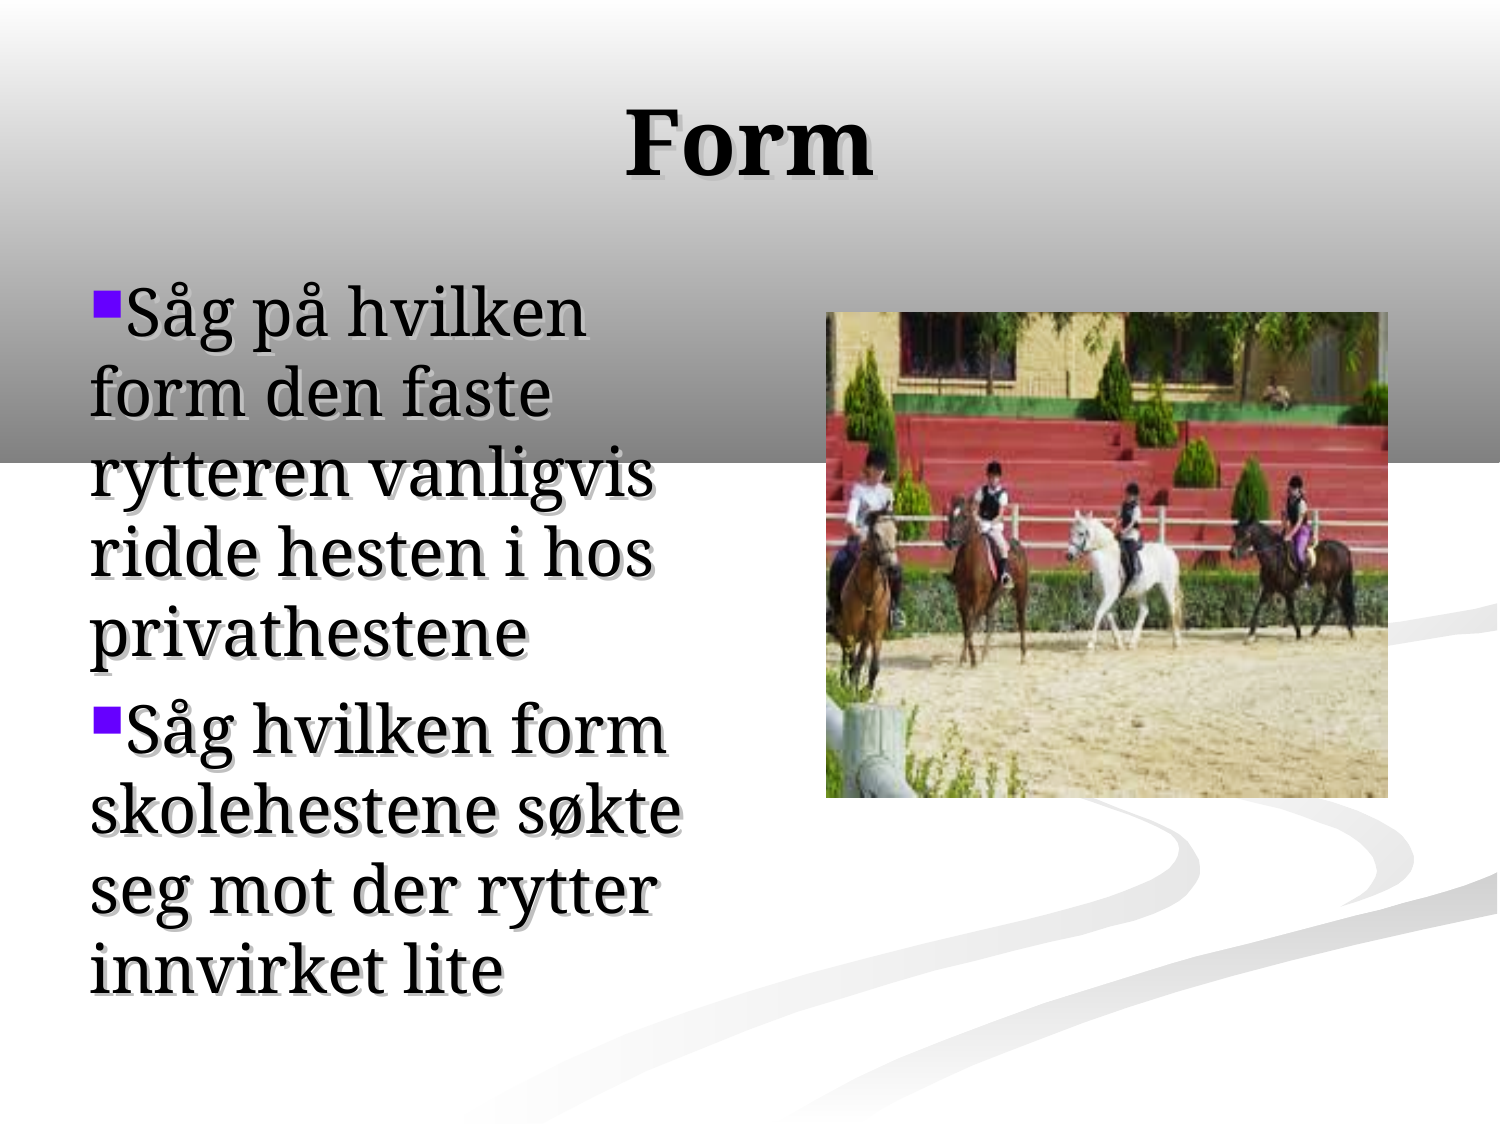

# Form
Såg på hvilken form den faste rytteren vanligvis ridde hesten i hos privathestene
Såg hvilken form skolehestene søkte seg mot der rytter innvirket lite